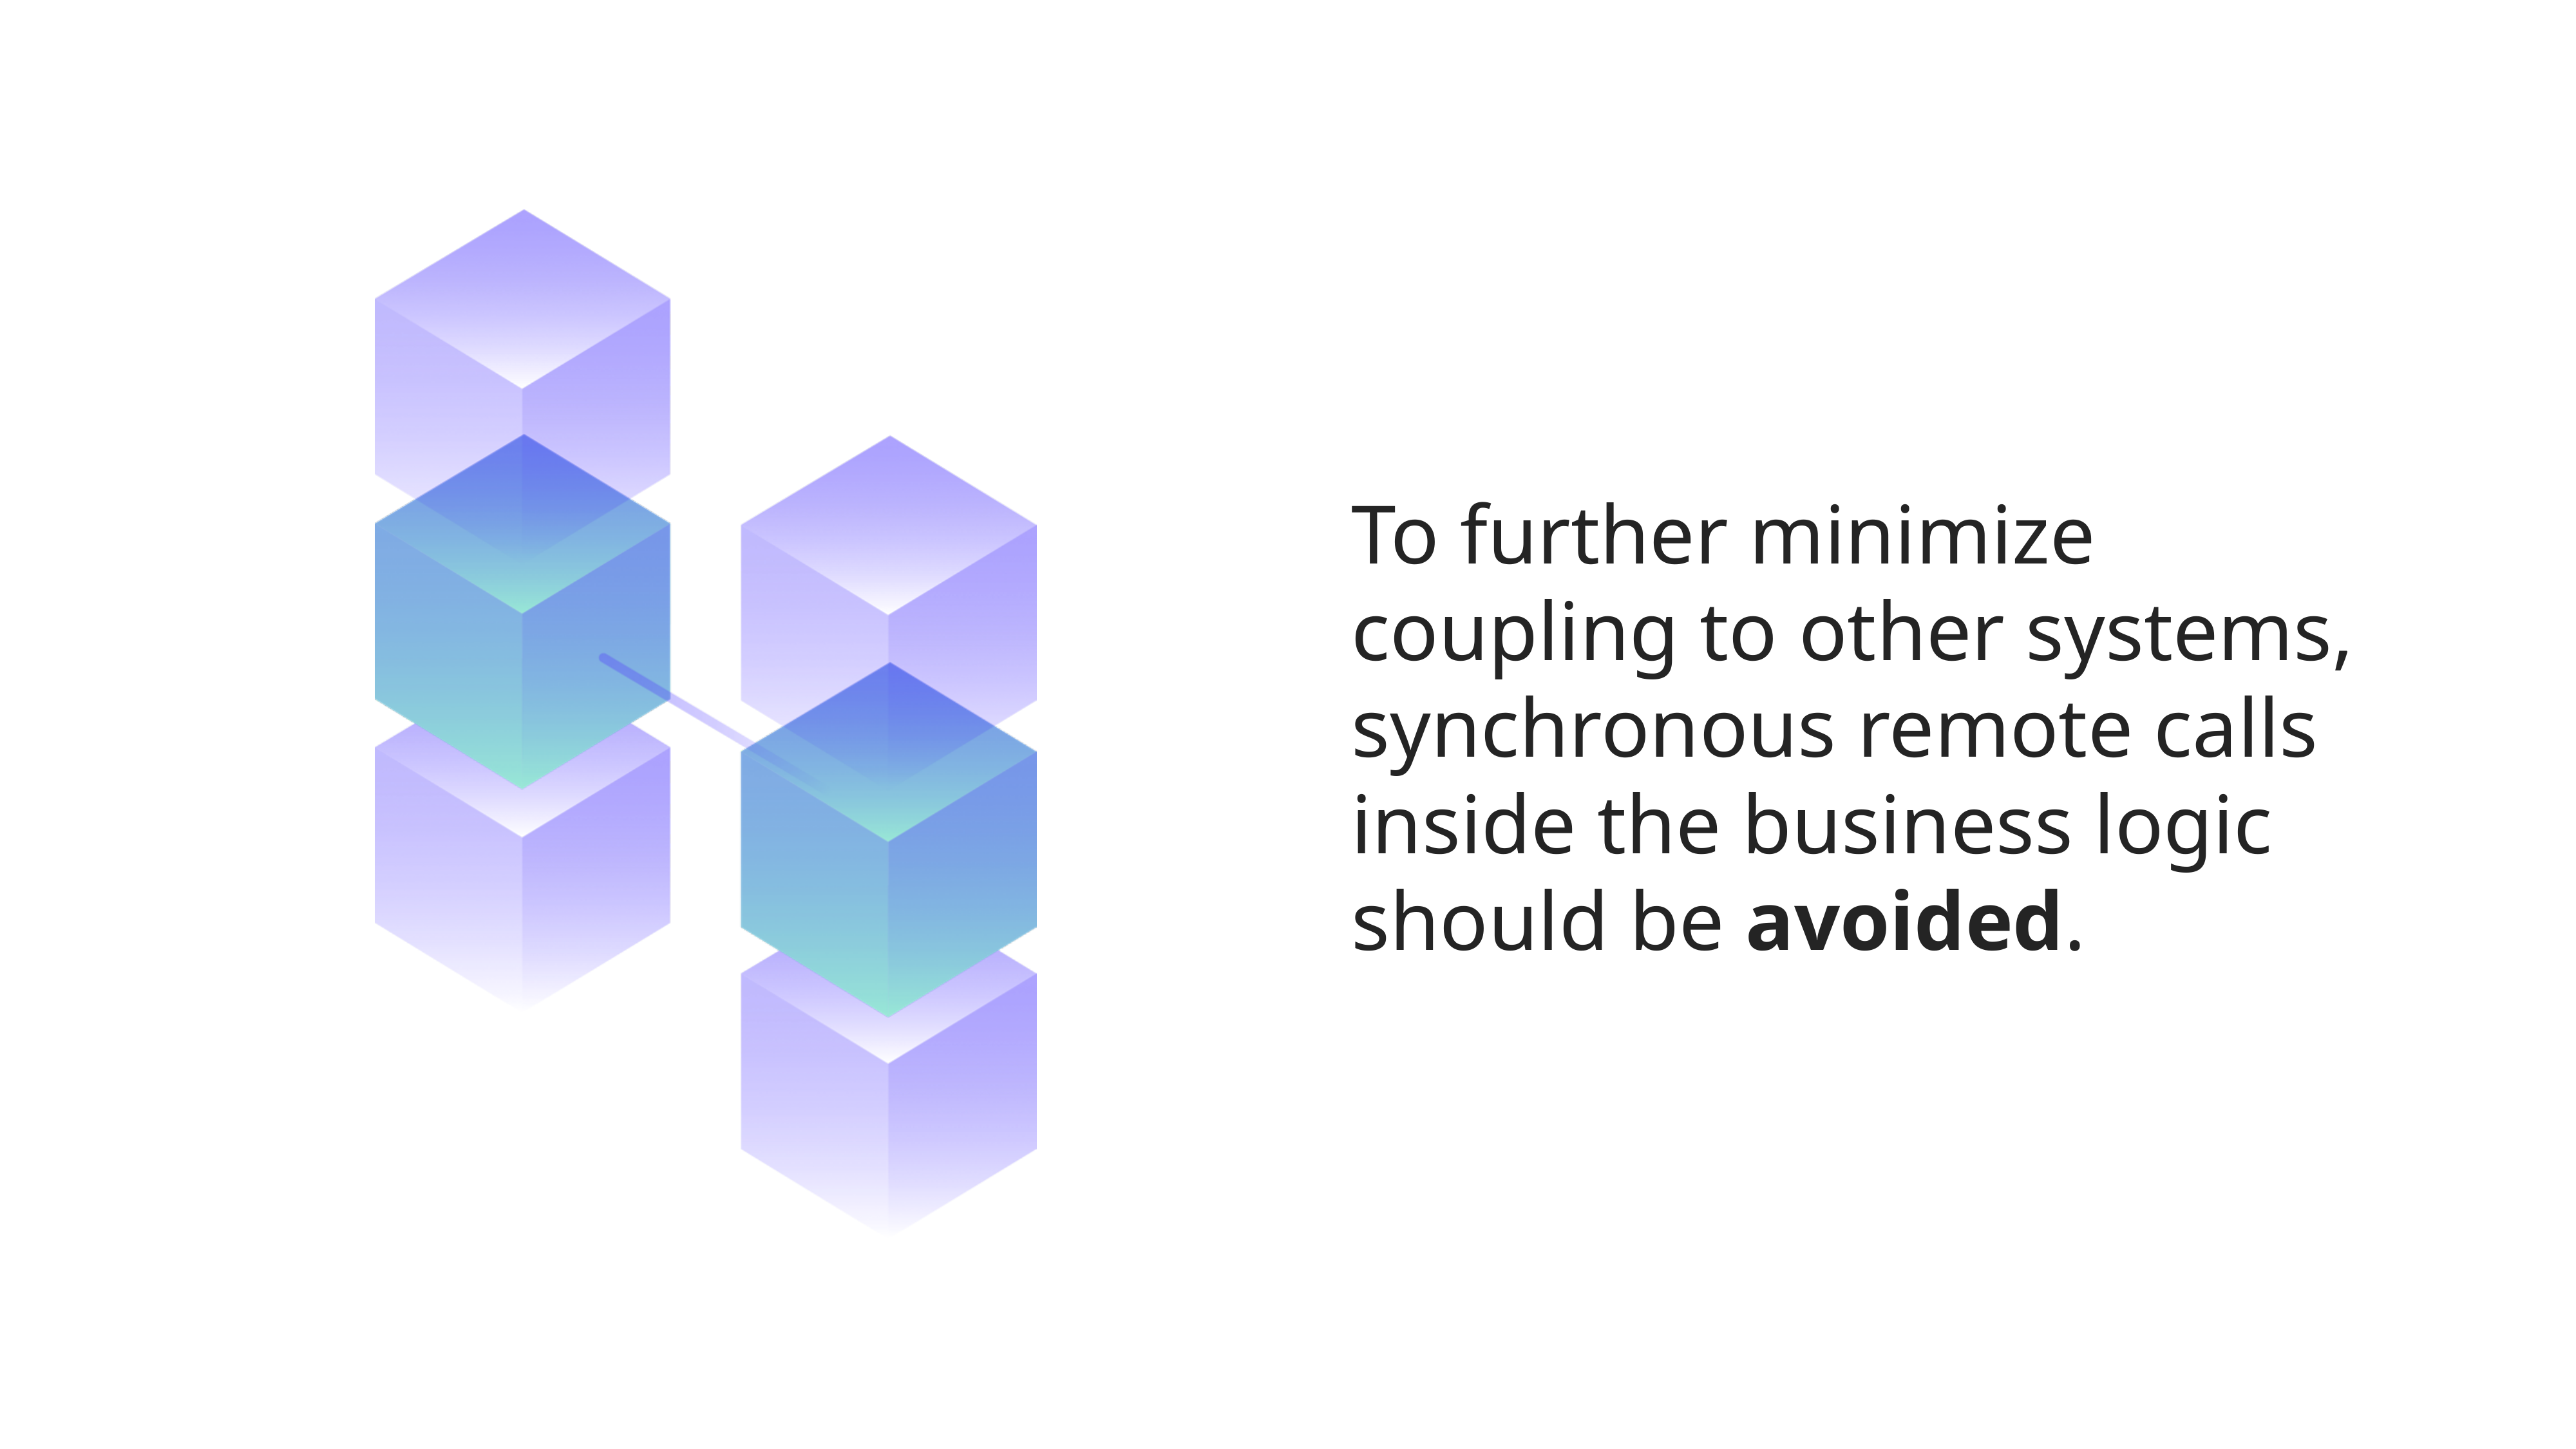

# To further minimize coupling to other systems, synchronous remote calls inside the business logic should be avoided.